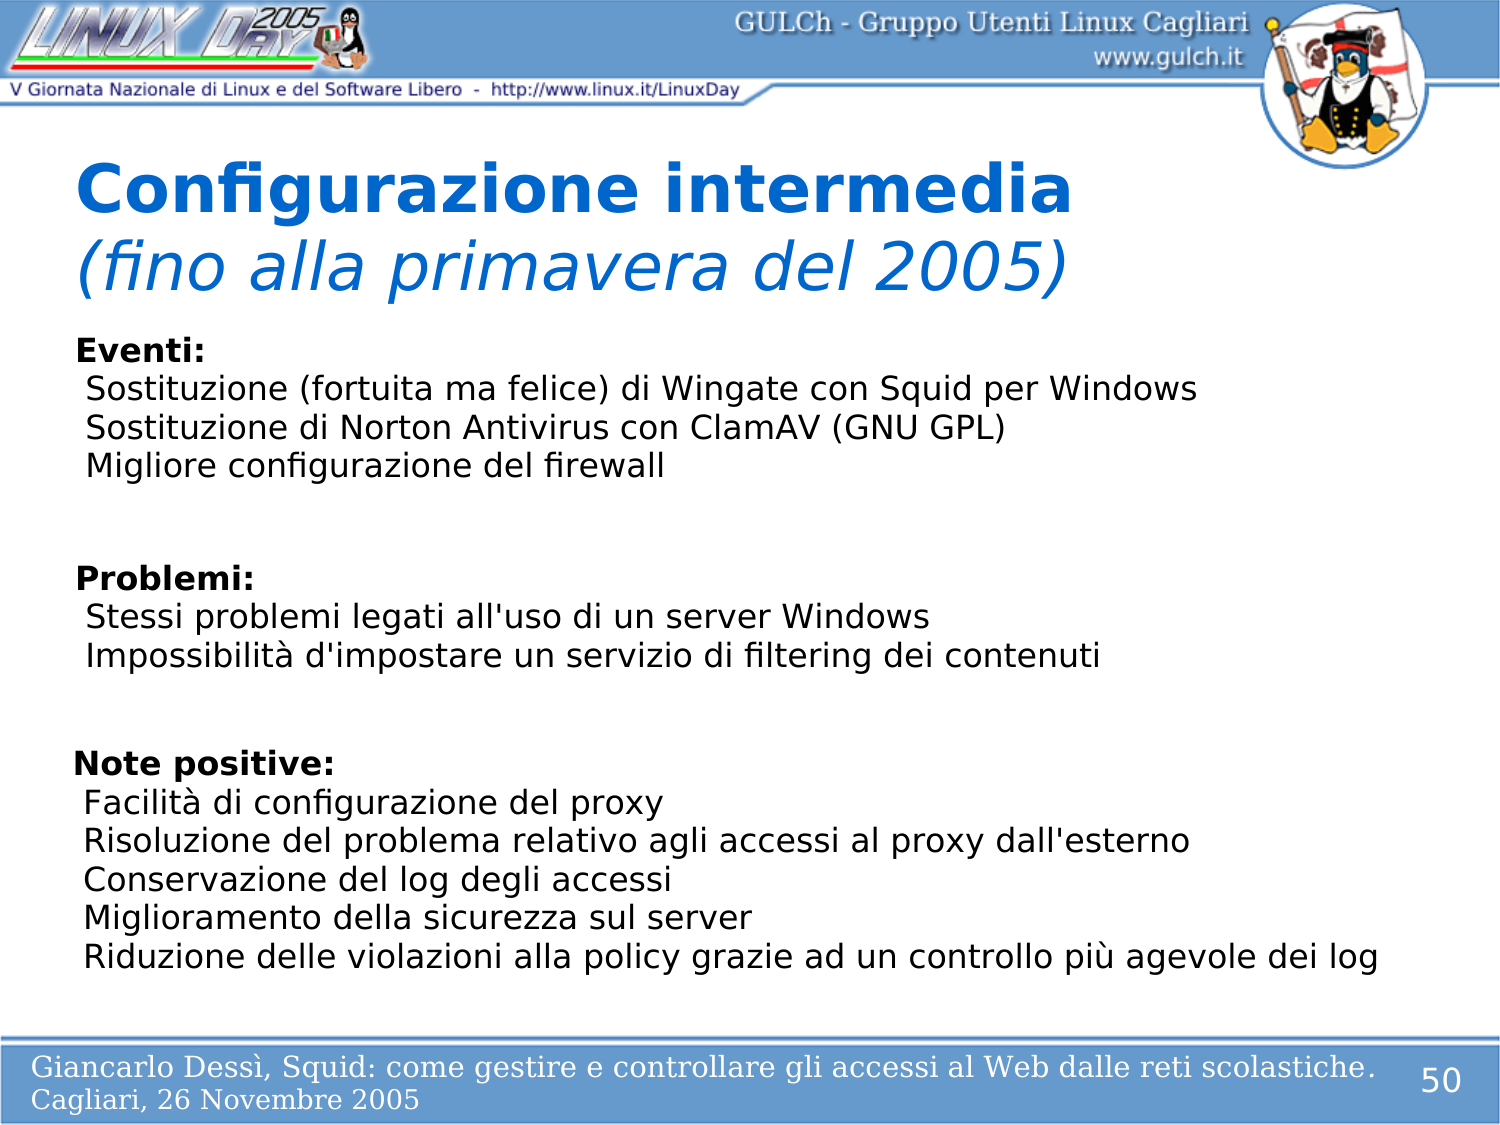

Configurazione intermedia
(fino alla primavera del 2005)
Eventi:
 Sostituzione (fortuita ma felice) di Wingate con Squid per Windows
 Sostituzione di Norton Antivirus con ClamAV (GNU GPL)
 Migliore configurazione del firewall
Problemi:
 Stessi problemi legati all'uso di un server Windows
 Impossibilità d'impostare un servizio di filtering dei contenuti
Note positive:
 Facilità di configurazione del proxy
 Risoluzione del problema relativo agli accessi al proxy dall'esterno
 Conservazione del log degli accessi
 Miglioramento della sicurezza sul server
 Riduzione delle violazioni alla policy grazie ad un controllo più agevole dei log